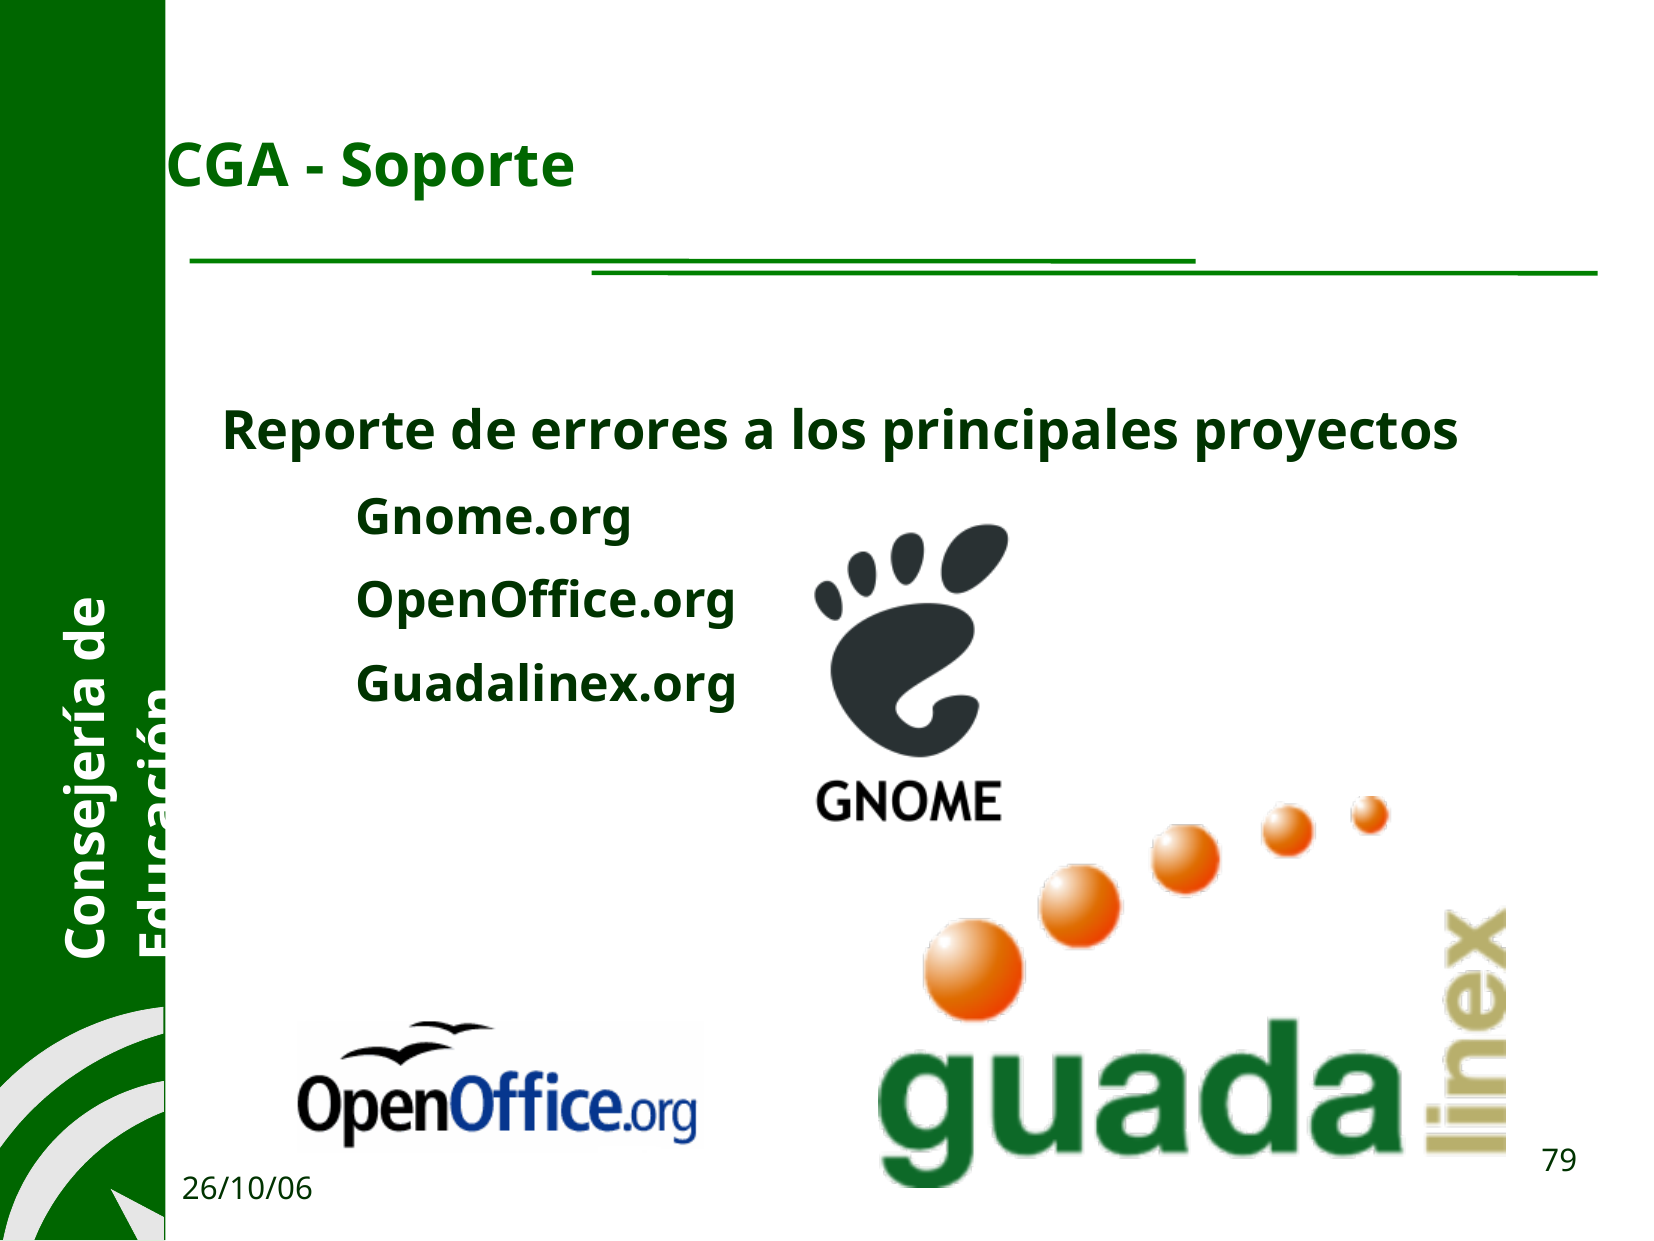

# CGA - Soporte
Reporte de errores a los principales proyectos
Gnome.org
OpenOffice.org
Guadalinex.org
79